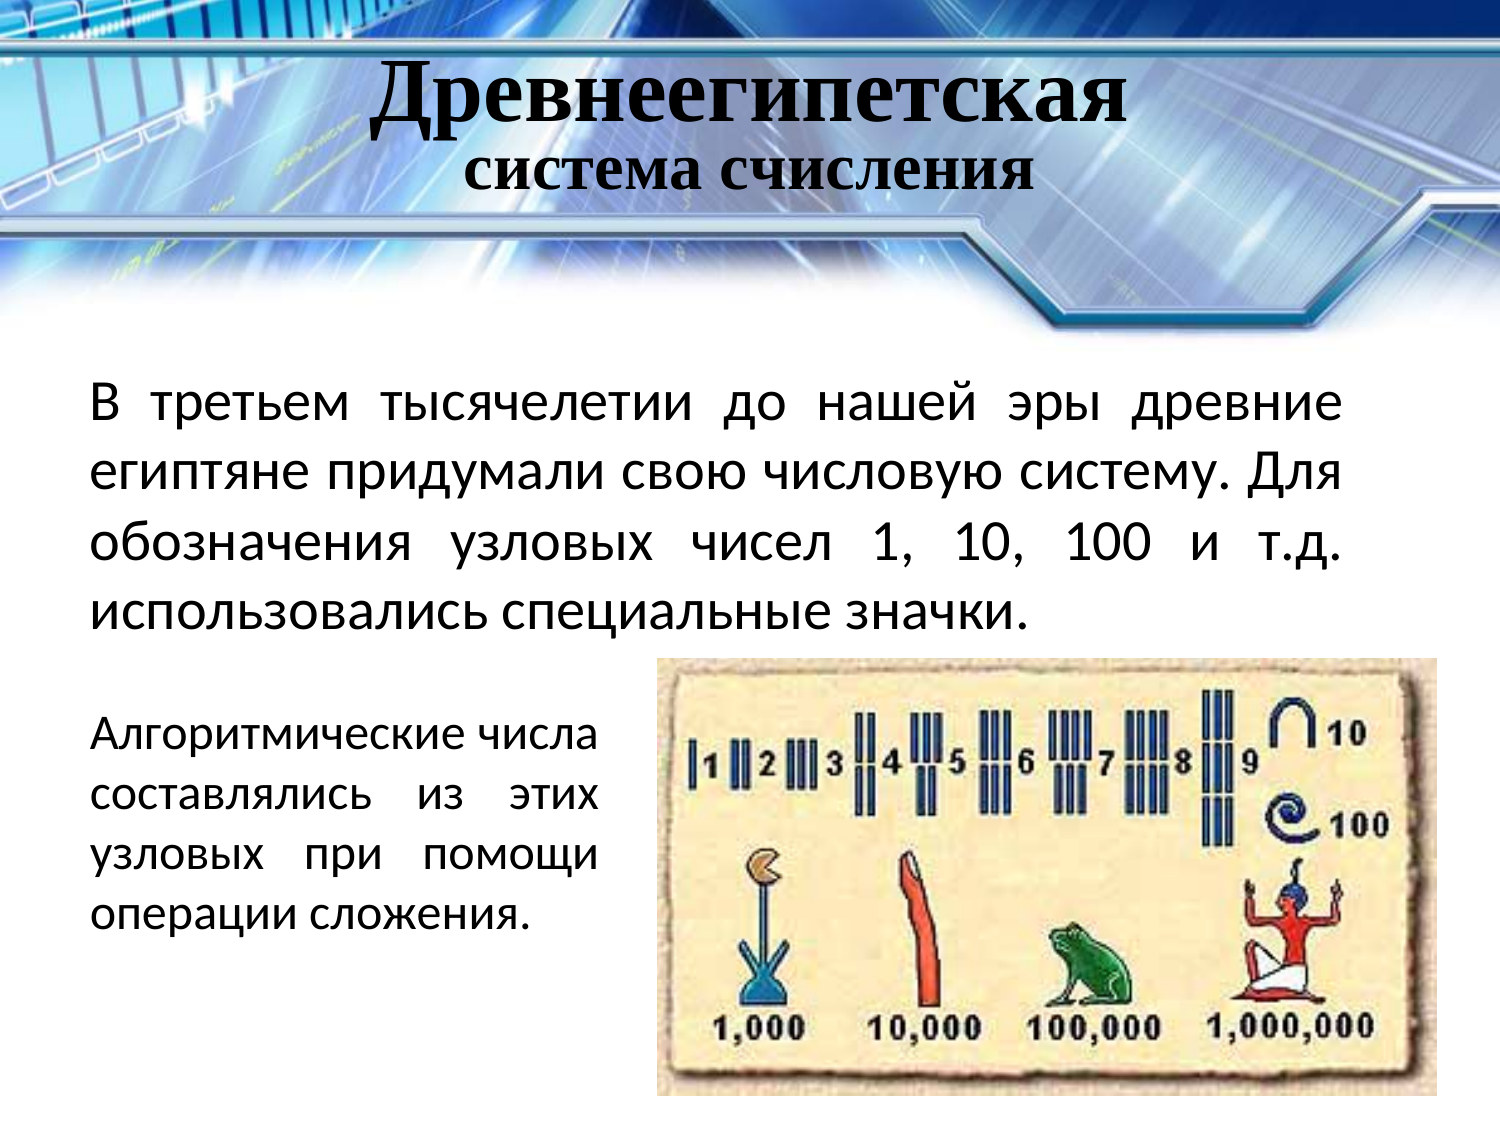

# Древнеегипетская система счисления
В третьем тысячелетии до нашей эры древние египтяне придумали свою числовую систему. Для обозначения узловых чисел 1, 10, 100 и т.д. использовались специальные значки.
Алгоритмические числа составлялись из этих узловых при помощи операции сложения.